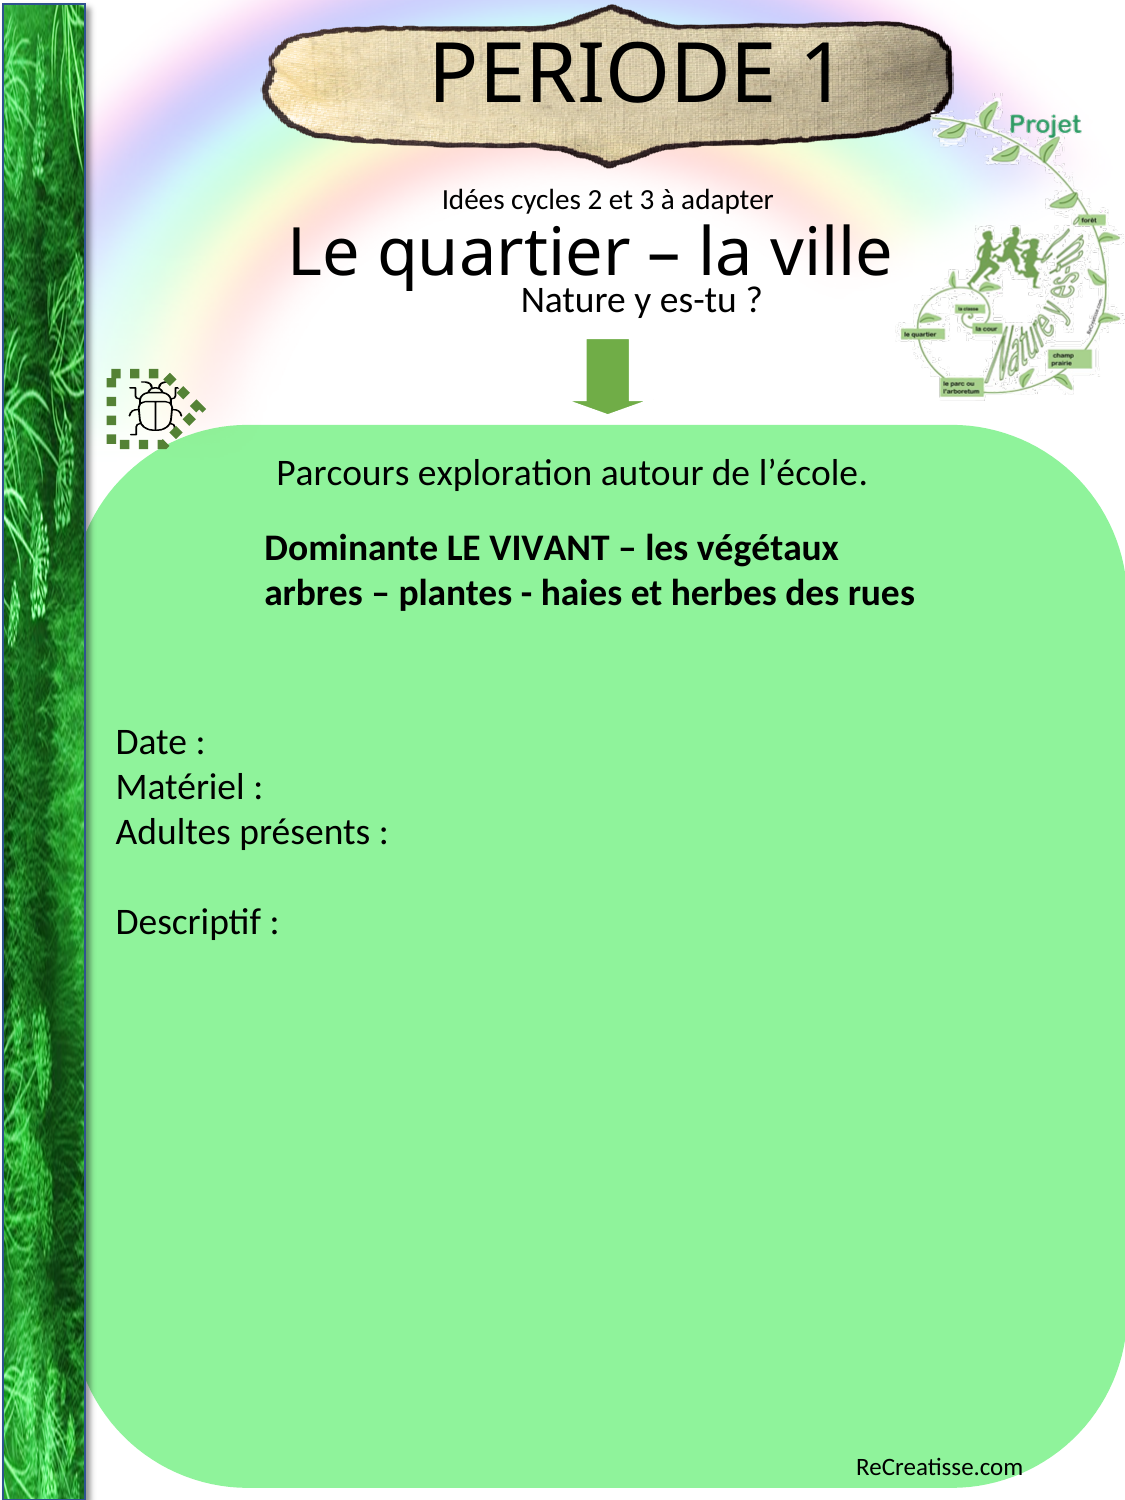

PERIODE 1
la classe
Idées cycles 2 et 3 à adapter
Le quartier – la ville
Nature y es-tu ?
Parcours exploration autour de l’école.
Dominante LE VIVANT – les végétaux
arbres – plantes - haies et herbes des rues
EDL
Date :
Matériel :
Adultes présents :
Descriptif :
Végétaliser la classe
Table de vie
Mise en place élevages
(escargots – phasmes….)
ReCreatisse.com